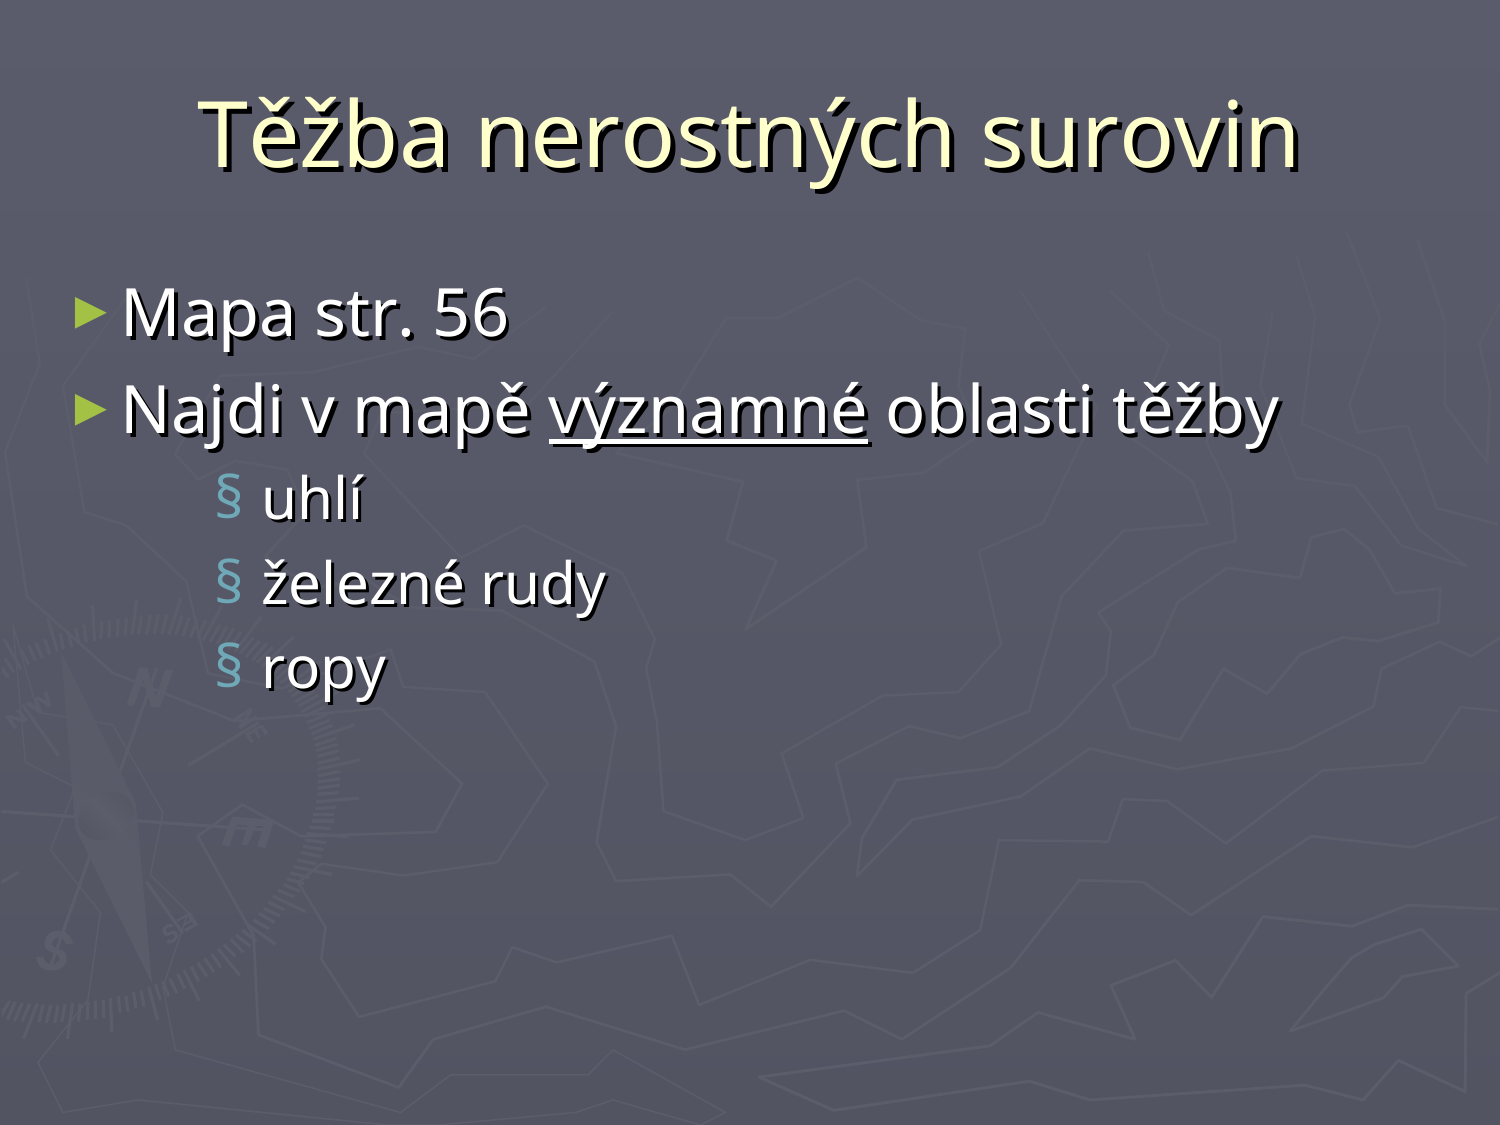

# Těžba nerostných surovin
Mapa str. 56
Najdi v mapě významné oblasti těžby
uhlí
železné rudy
ropy